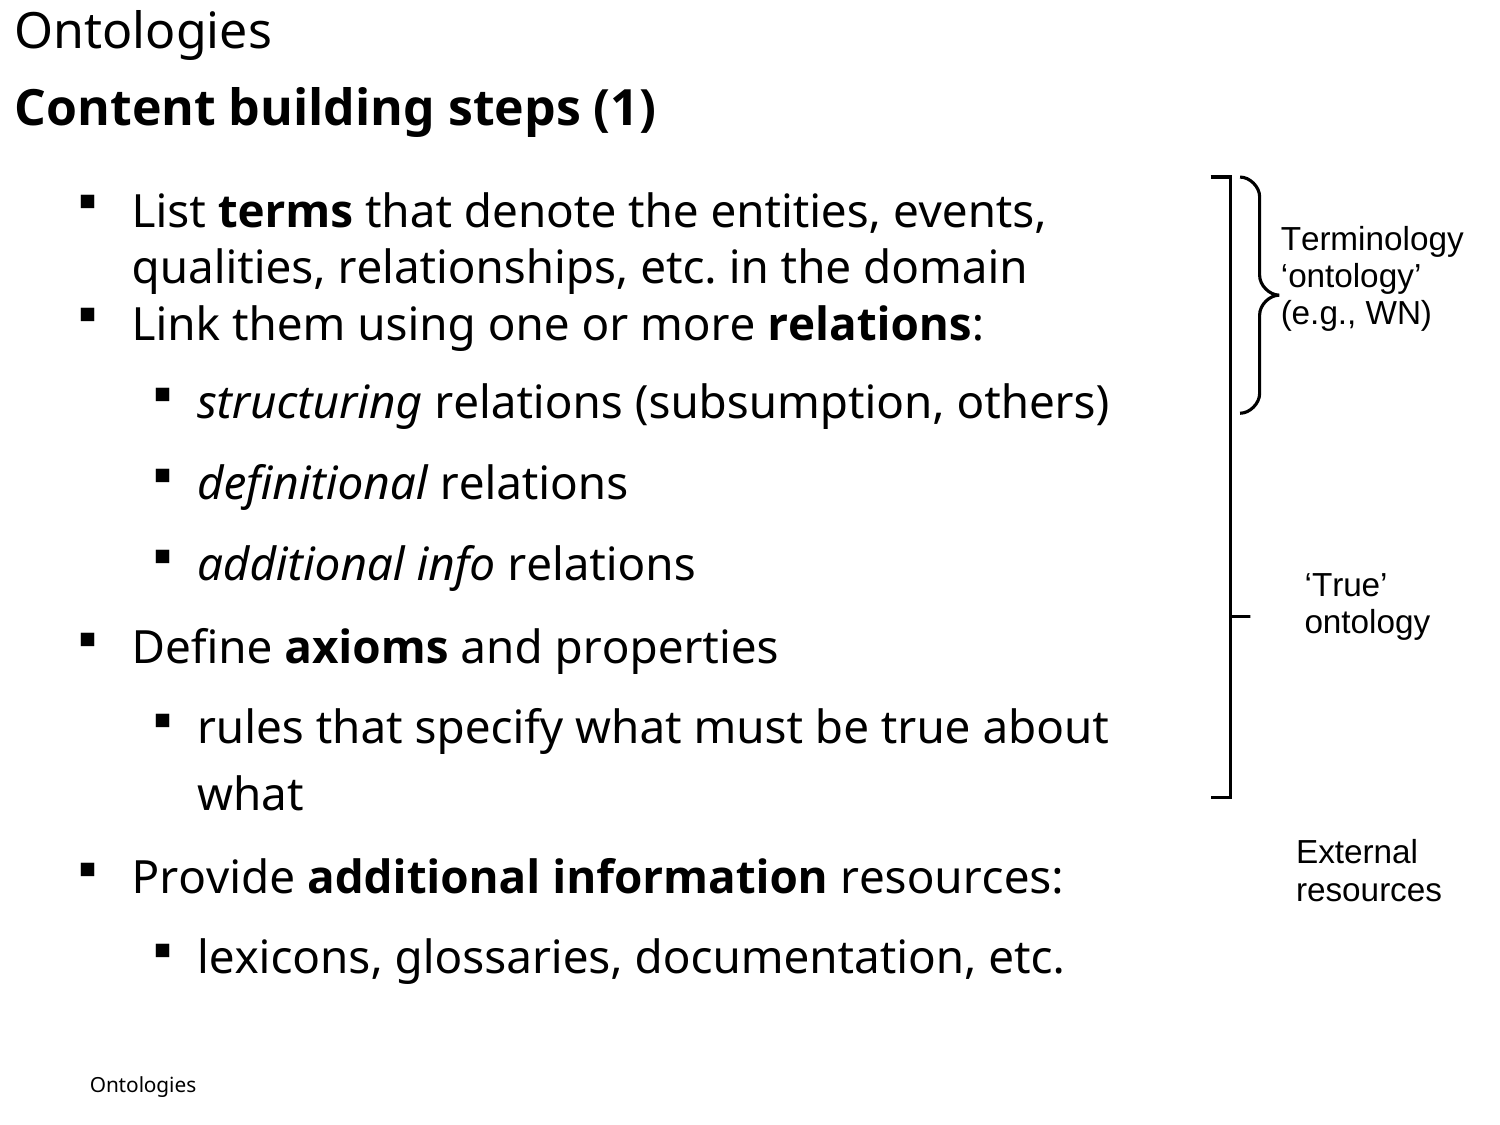

Ontologies
Content building steps (1)
# List terms that denote the entities, events, qualities, relationships, etc. in the domain
Link them using one or more relations:
structuring relations (subsumption, others)
definitional relations
additional info relations
Define axioms and properties
rules that specify what must be true about what
Provide additional information resources:
lexicons, glossaries, documentation, etc.
‘True’ ontology
Terminology ‘ontology’ (e.g., WN)
External resources